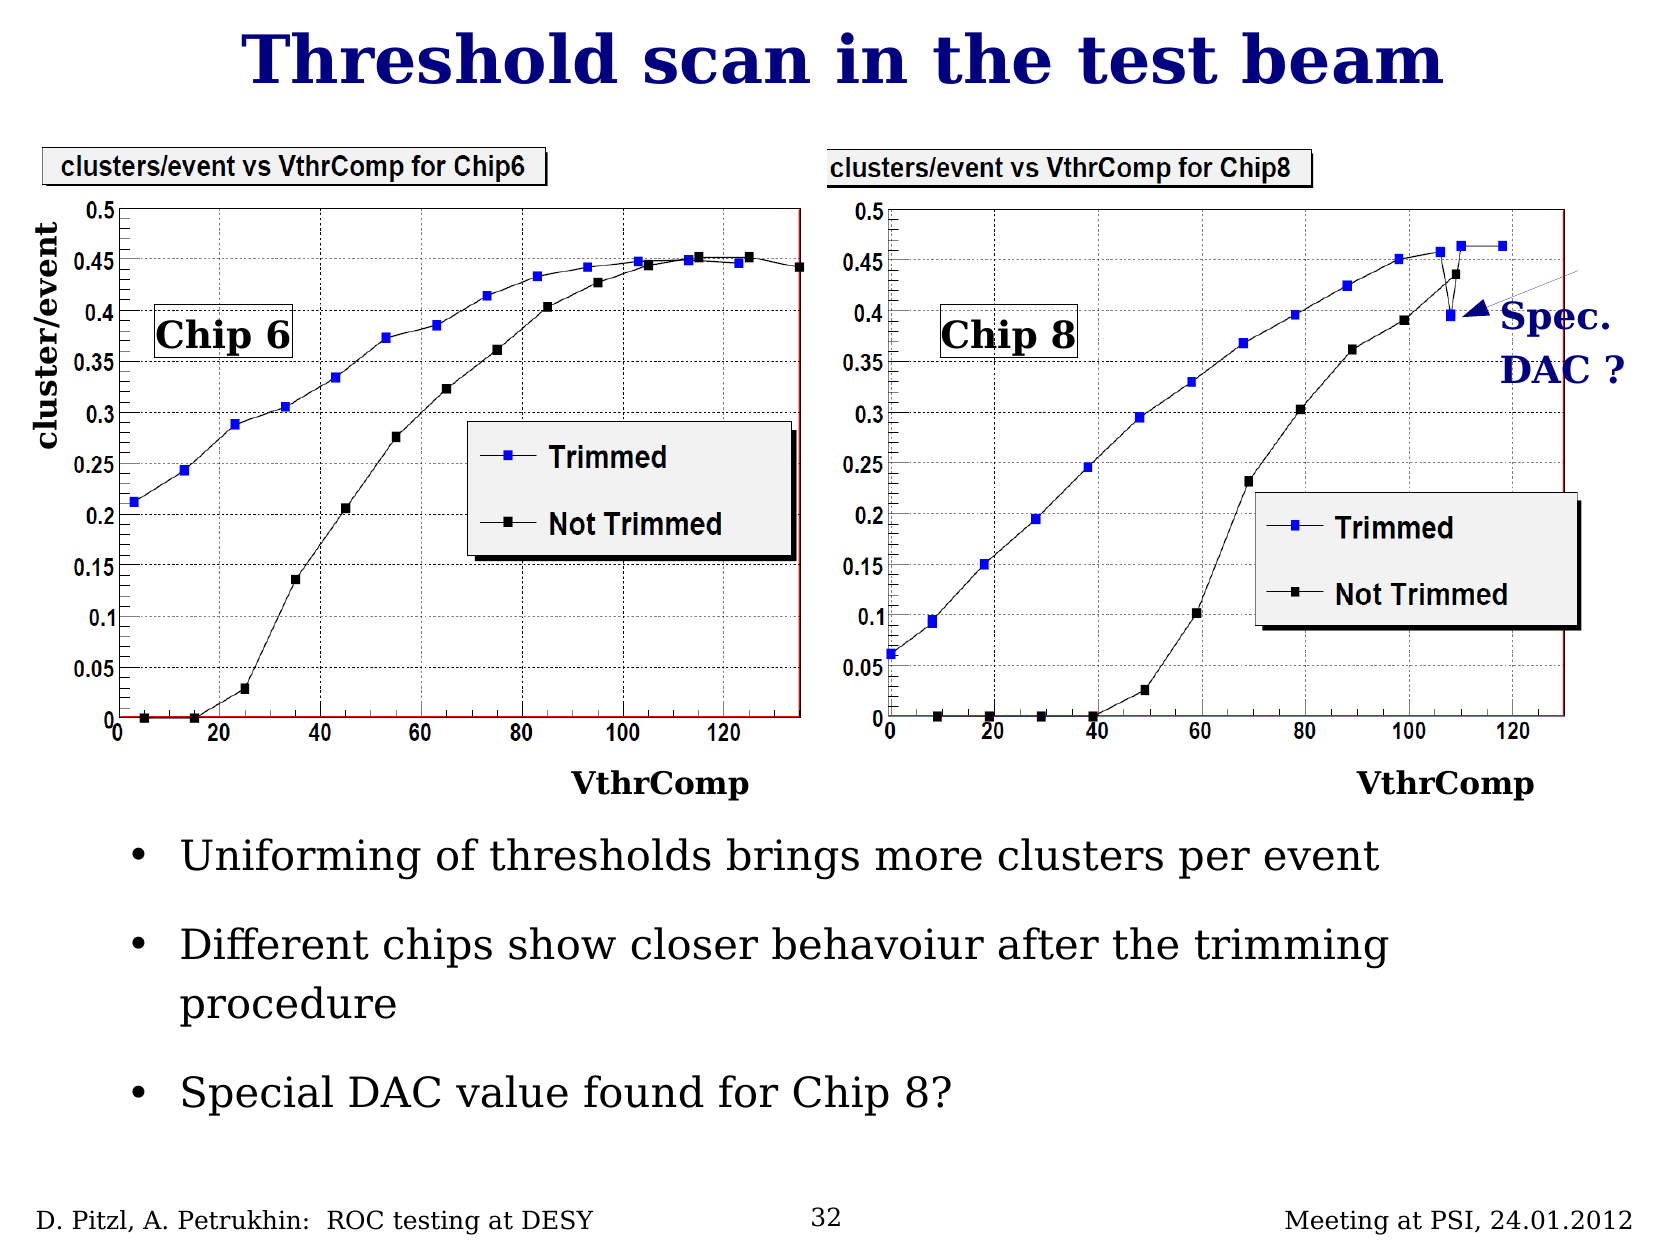

Threshold scan in the test beam
Spec.
DAC ?
Chip 6
Chip 8
cluster/event
 VthrComp
 VthrComp
# Uniforming of thresholds brings more clusters per event
Different chips show closer behavoiur after the trimming procedure
Special DAC value found for Chip 8?